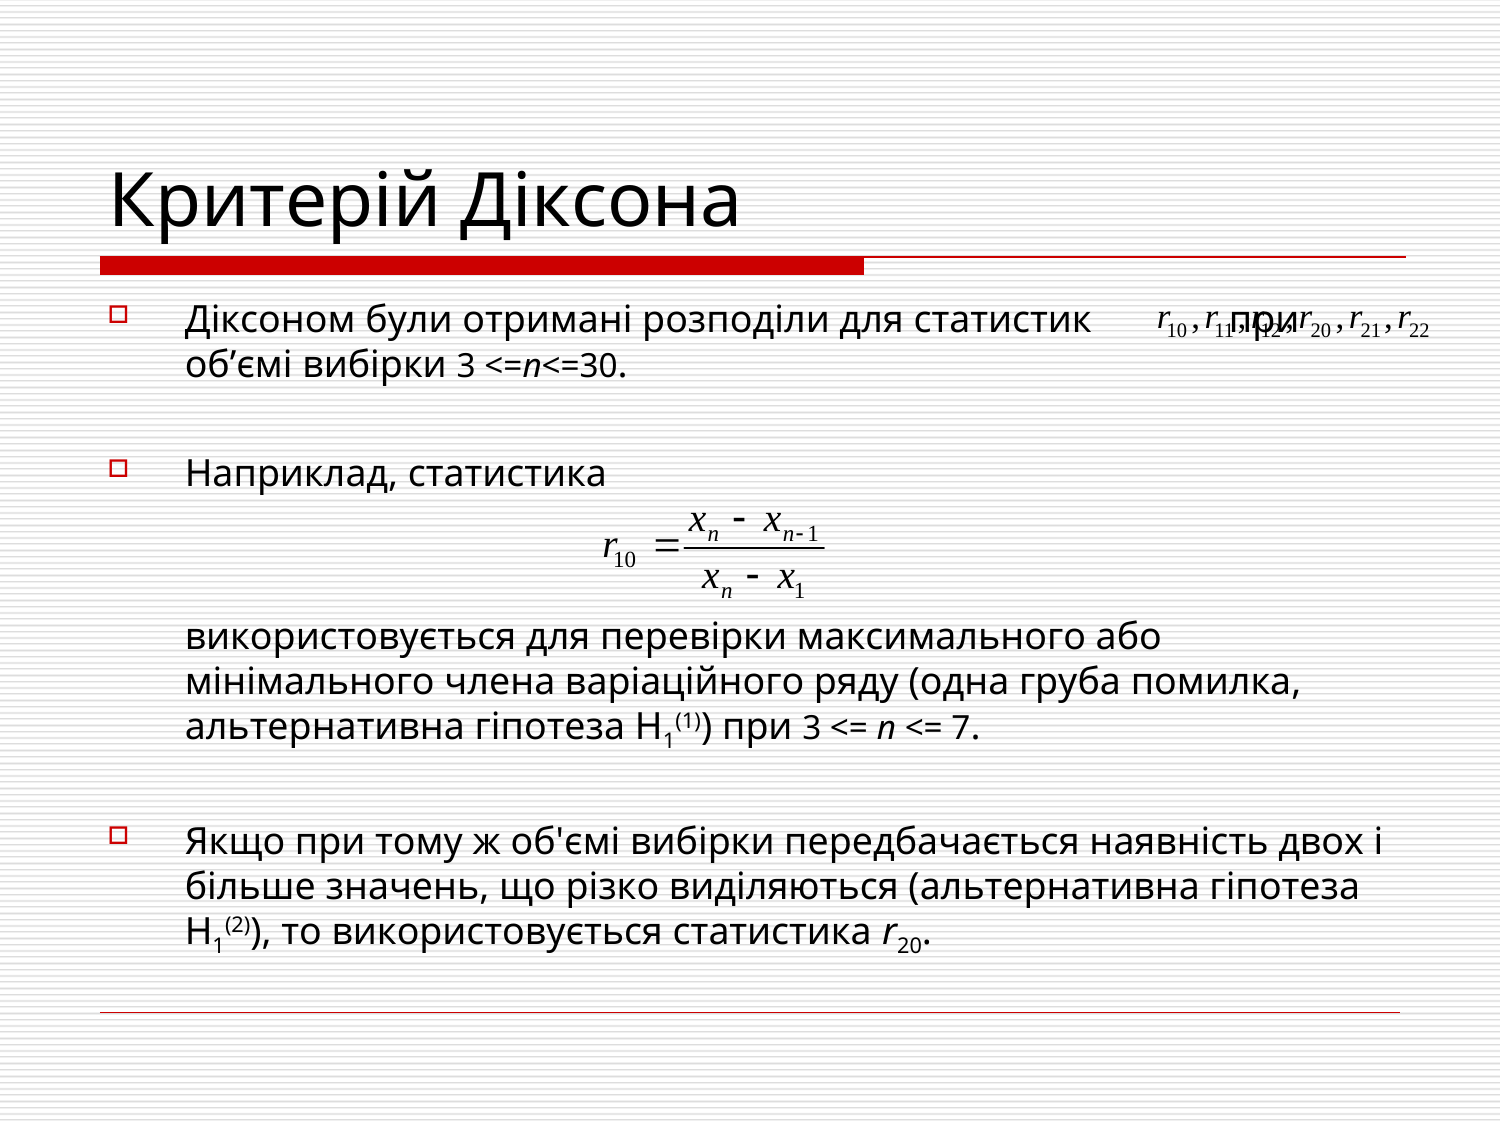

# Критерій Діксона
Діксоном були отримані розподіли для статистик при об’ємі вибірки 3 <=n<=30.
Наприклад, статистика
	використовується для перевірки максимального або мінімального члена варіаційного ряду (одна груба помилка, альтернативна гіпотеза Н1(1)) при 3 <= n <= 7.
Якщо при тому ж об'ємі вибірки передбачається наявність двох і більше значень, що різко виділяються (альтернативна гіпотеза Н1(2)), то використовується статистика r20.